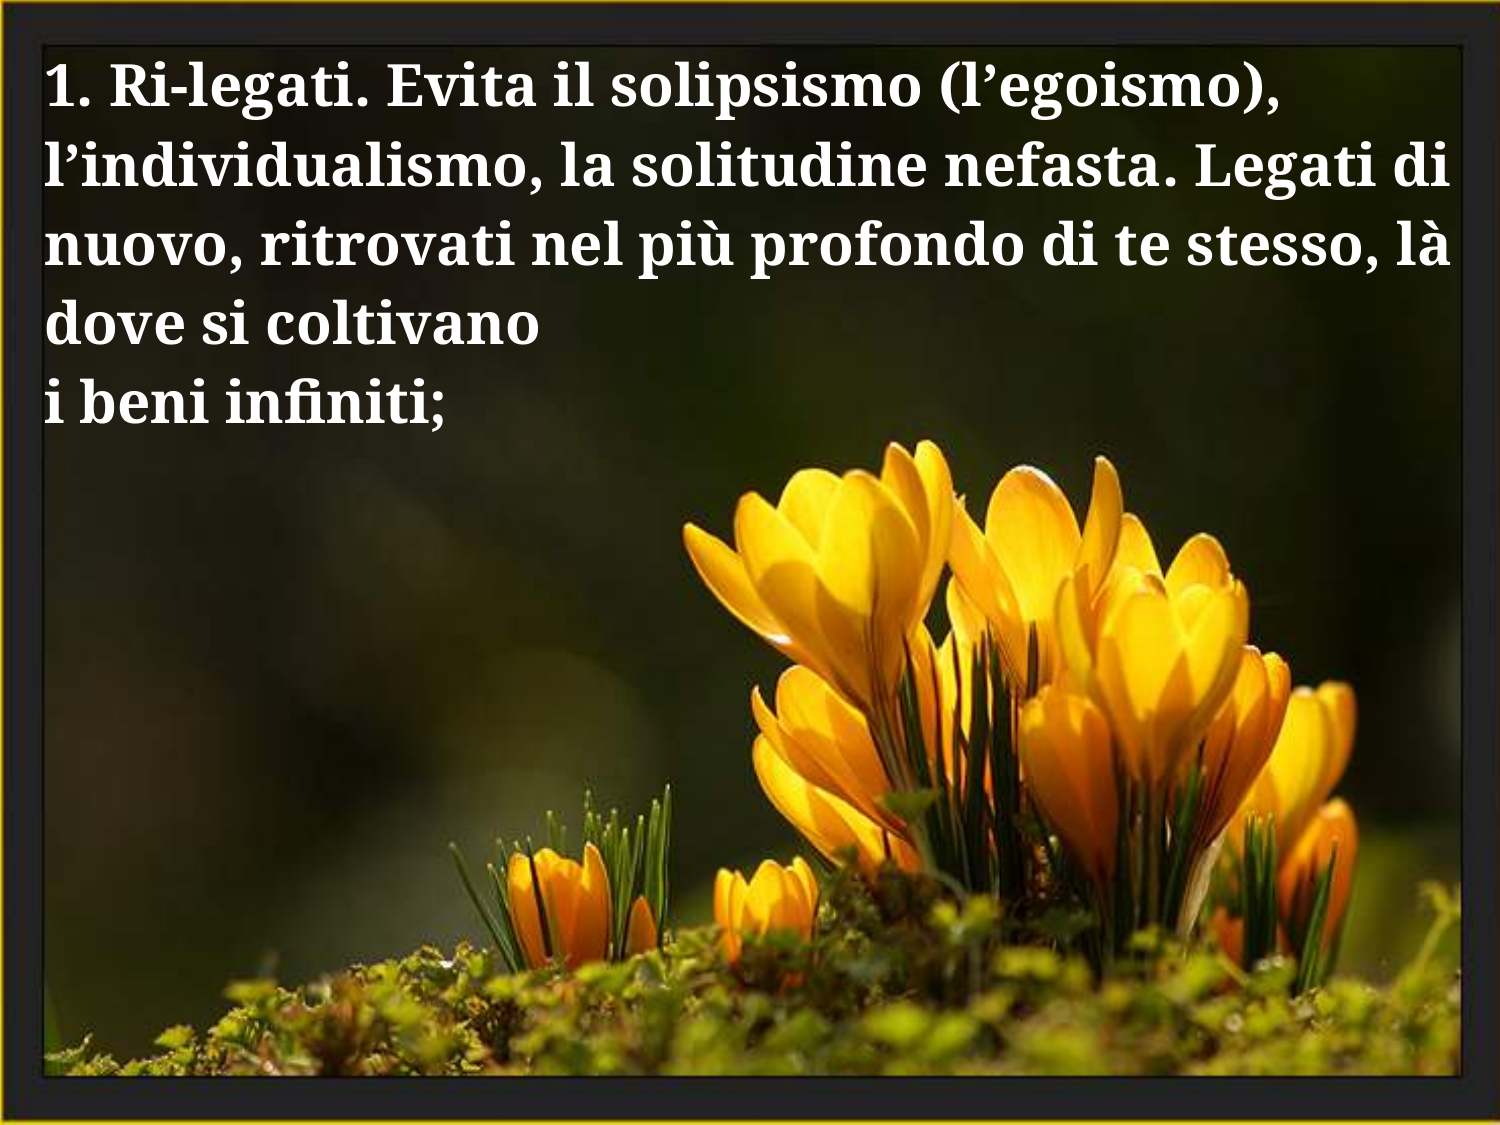

1. Ri-legati. Evita il solipsismo (l’egoismo), l’individualismo, la solitudine nefasta. Legati di nuovo, ritrovati nel più profondo di te stesso, là dove si coltivano
i beni infiniti;